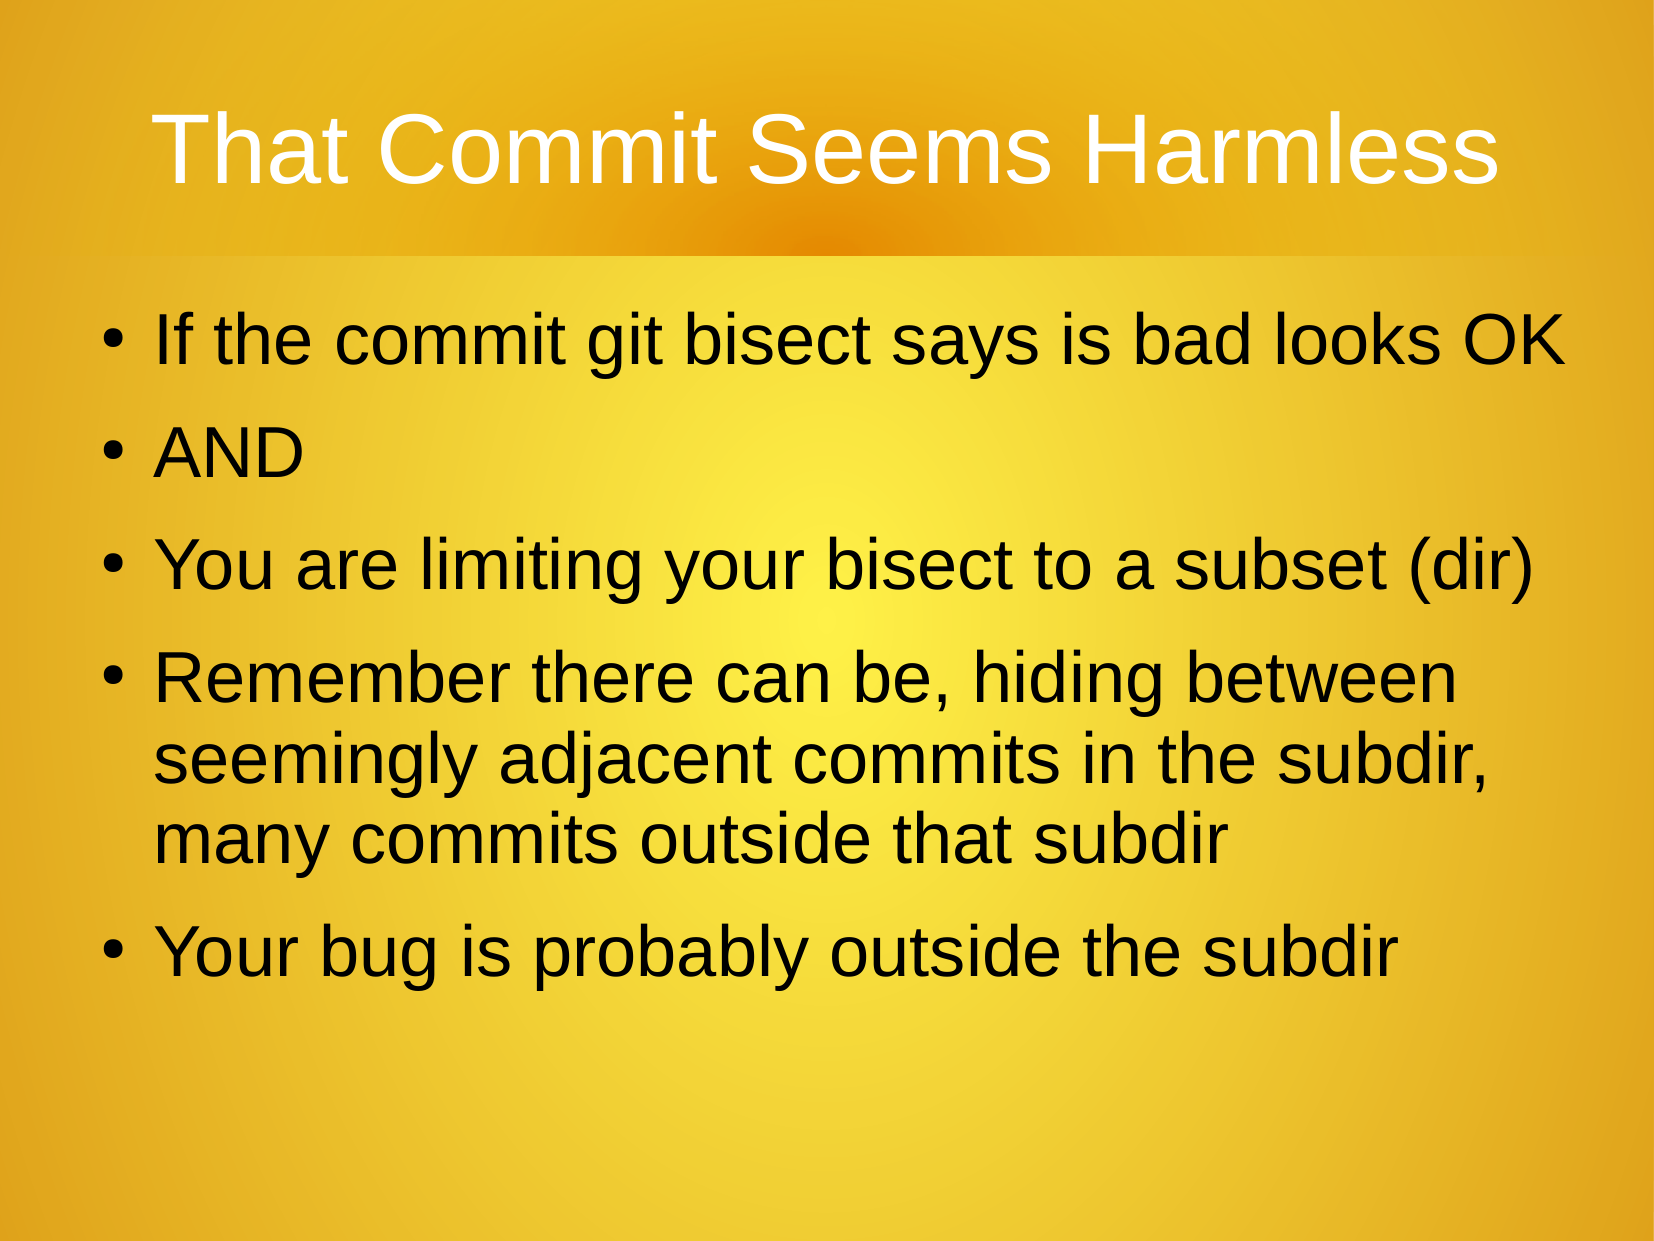

# That Commit Seems Harmless
If the commit git bisect says is bad looks OK
AND
You are limiting your bisect to a subset (dir)
Remember there can be, hiding between seemingly adjacent commits in the subdir, many commits outside that subdir
Your bug is probably outside the subdir